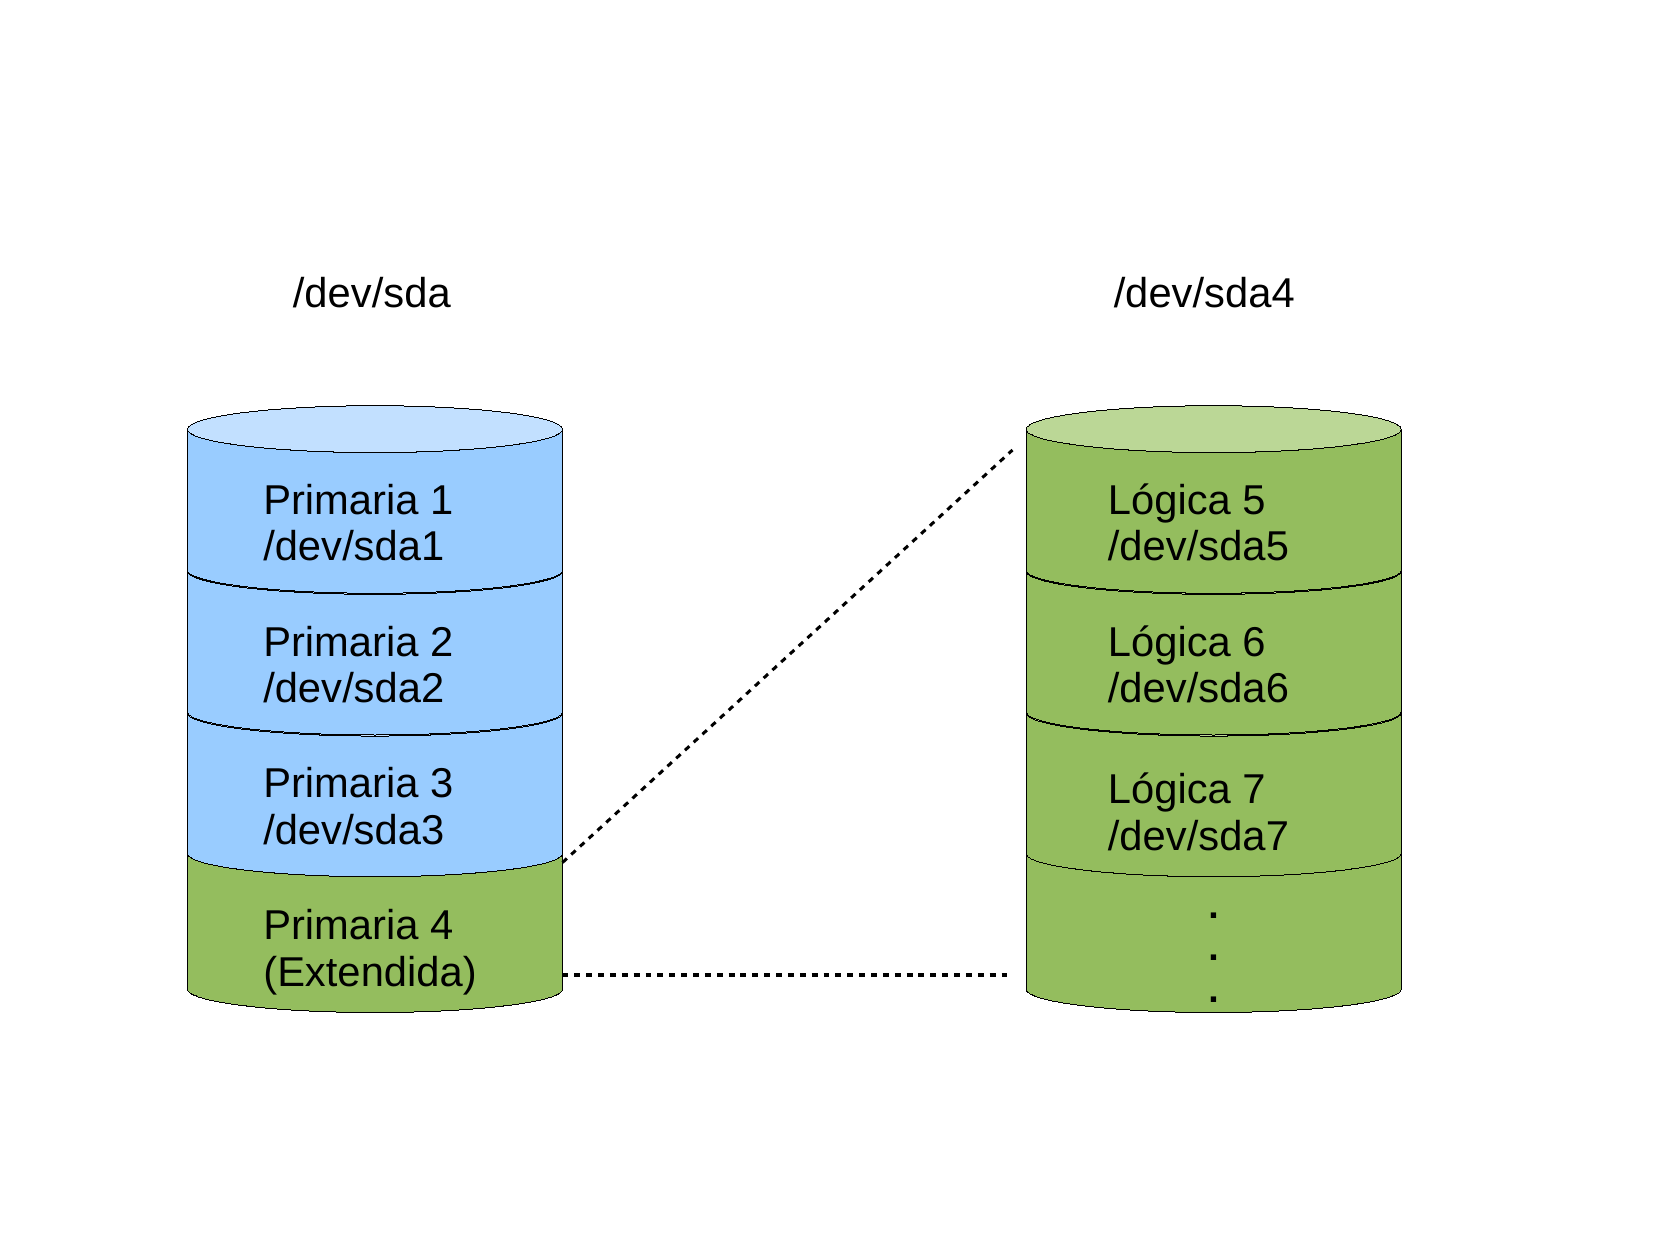

/dev/sda
/dev/sda4
Primaria 1
/dev/sda1
Lógica 5
/dev/sda5
Primaria 2
/dev/sda2
Lógica 6
/dev/sda6
Primaria 3
/dev/sda3
Lógica 7
/dev/sda7
.
.
.
Primaria 4
(Extendida)